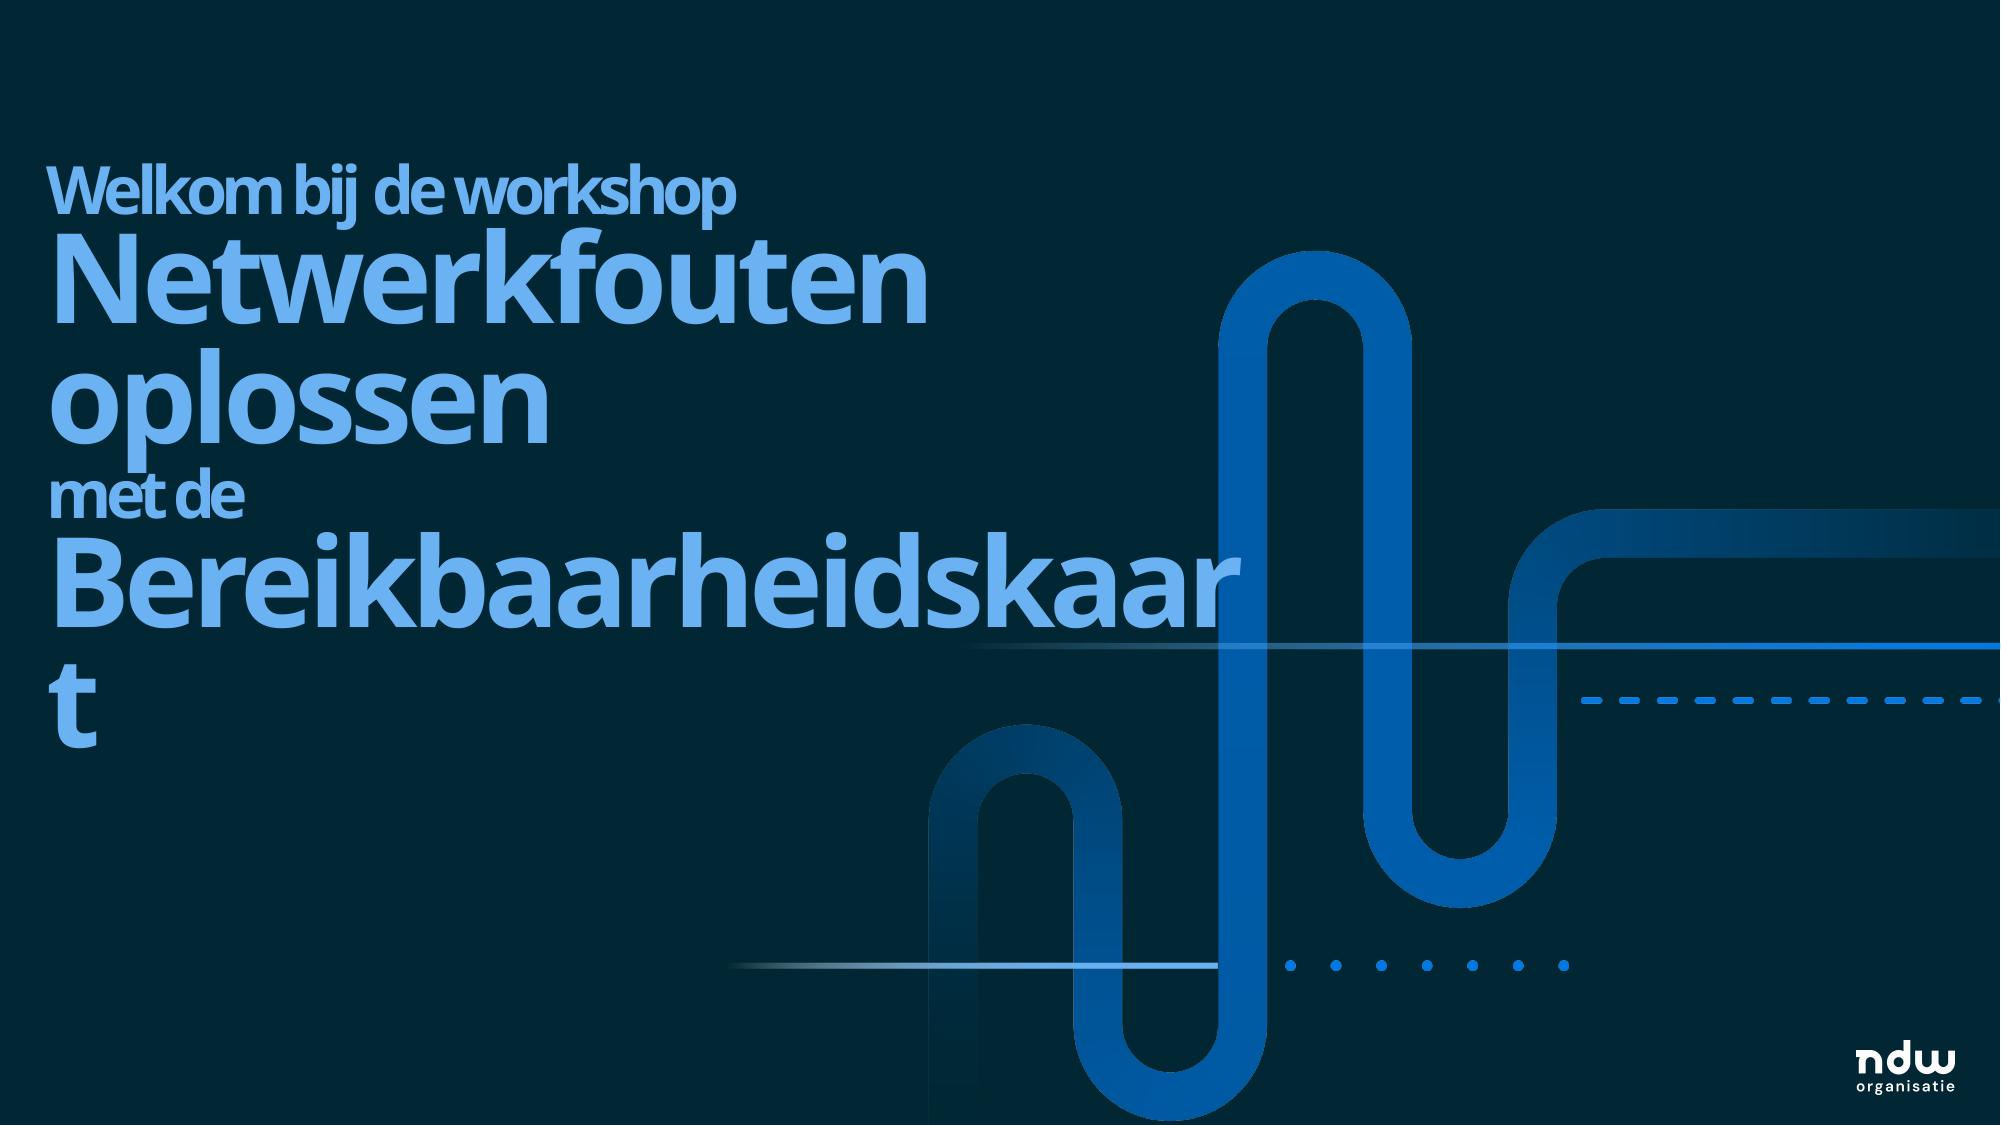

# Welkom bij de workshop Netwerkfouten oplossen met de Bereikbaarheidskaart